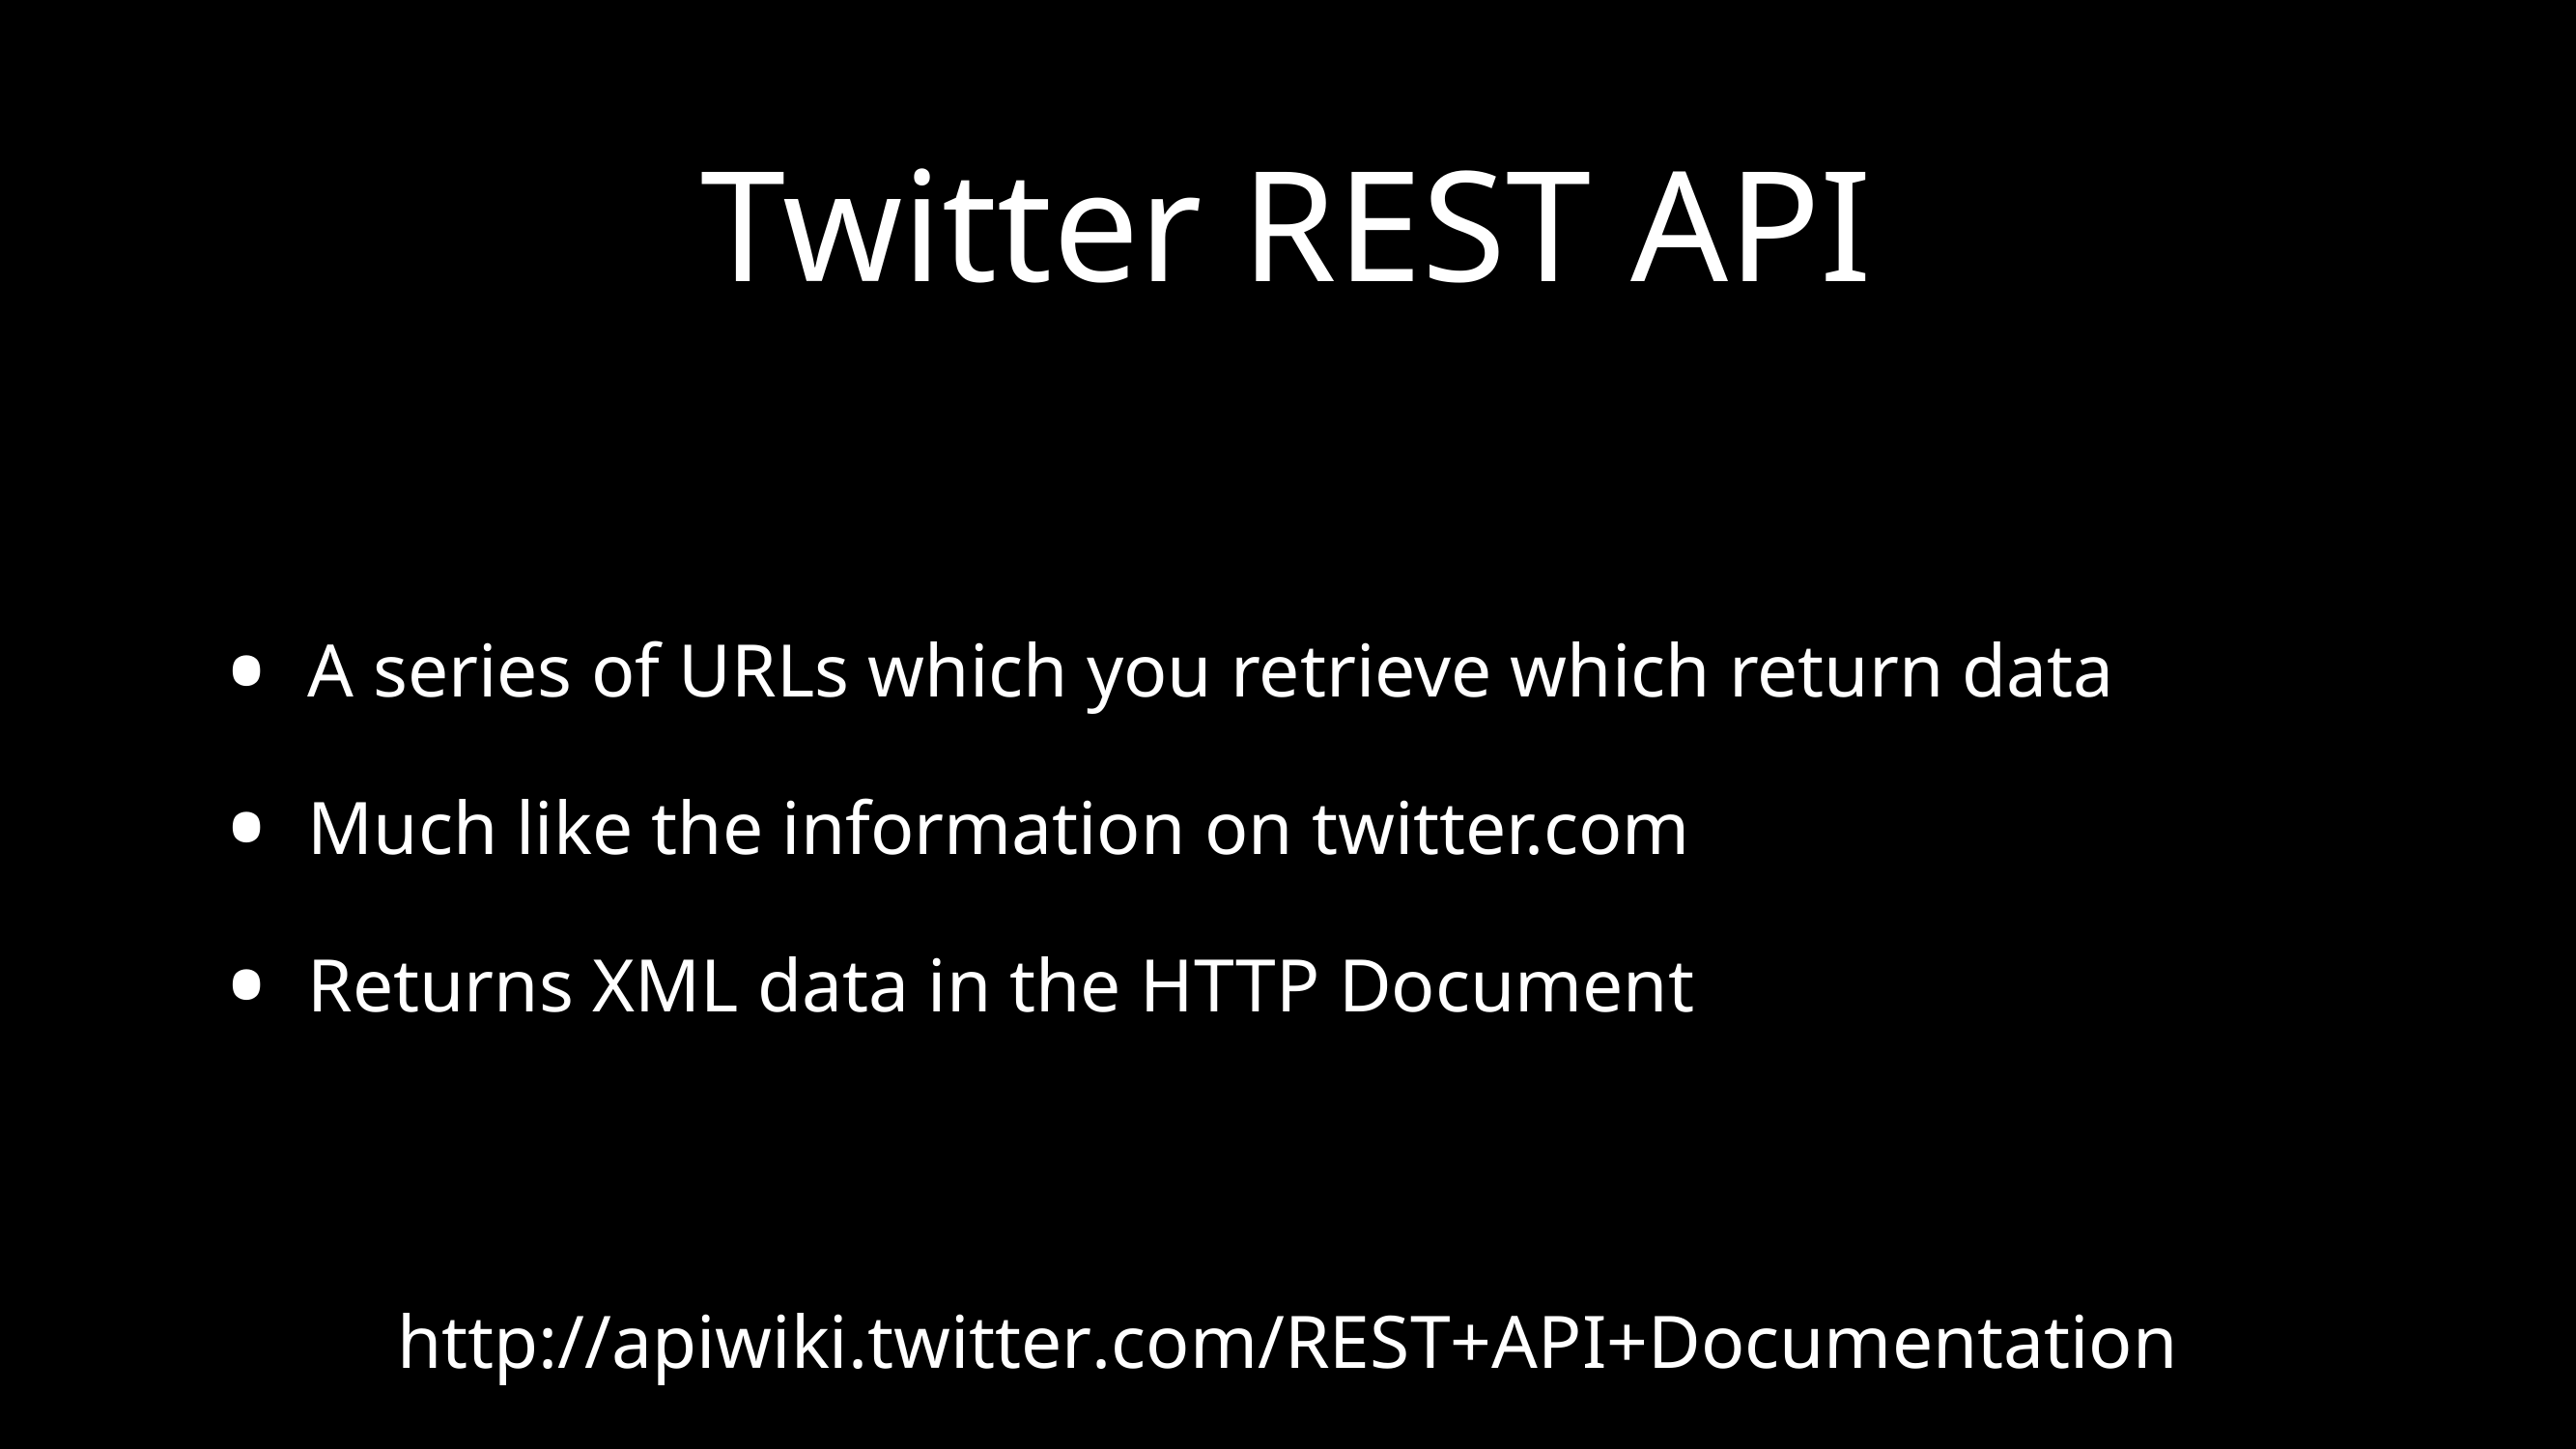

# Twitter REST API
A series of URLs which you retrieve which return data
Much like the information on twitter.com
Returns XML data in the HTTP Document
http://apiwiki.twitter.com/REST+API+Documentation